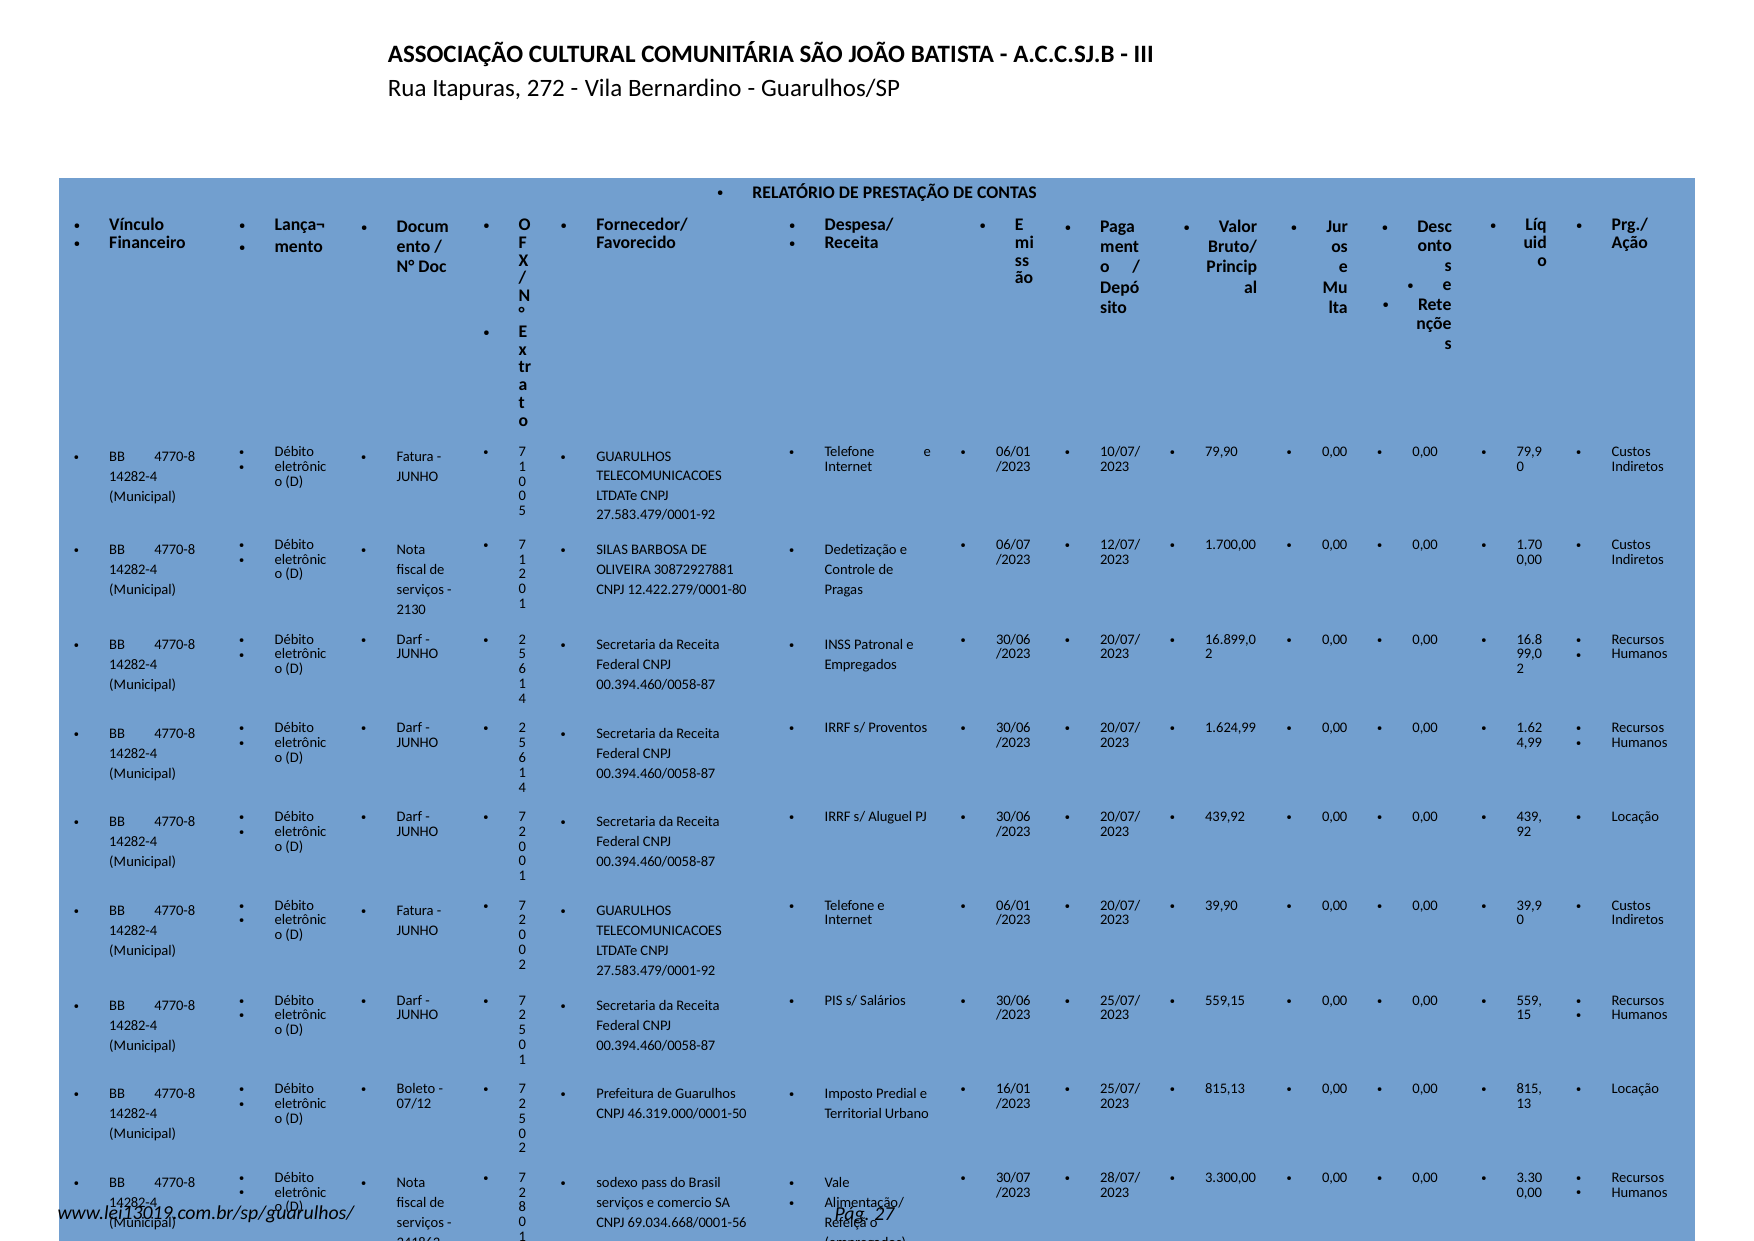

ASSOCIAÇÃO CULTURAL COMUNITÁRIA SÃO JOÃO BATISTA - A.C.C.SJ.B - III
Rua Itapuras, 272 - Vila Bernardino - Guarulhos/SP
| RELATÓRIO DE PRESTAÇÃO DE CONTAS | | | | | | | | | | | | |
| --- | --- | --- | --- | --- | --- | --- | --- | --- | --- | --- | --- | --- |
| Vínculo Financeiro | Lança¬ mento | Documento / N° Doc | OFX/N° Extrato | Fornecedor/ Favorecido | Despesa/ Receita | Emissão | Pagamento / Depósito | Valor Bruto/ Principal | Juros e Multa | Descontos e Retenções | Líquido | Prg./Ação |
| BB 4770-8 14282-4 (Municipal) | Débito eletrônico (D) | Fatura -JUNHO | 71005 | GUARULHOS TELECOMUNICACOES LTDATe CNPJ 27.583.479/0001-92 | Telefone e Internet | 06/01/2023 | 10/07/2023 | 79,90 | 0,00 | 0,00 | 79,90 | Custos Indiretos |
| BB 4770-8 14282-4 (Municipal) | Débito eletrônico (D) | Nota fiscal de serviços -2130 | 71201 | SILAS BARBOSA DE OLIVEIRA 30872927881 CNPJ 12.422.279/0001-80 | Dedetização e Controle de Pragas | 06/07/2023 | 12/07/2023 | 1.700,00 | 0,00 | 0,00 | 1.700,00 | Custos Indiretos |
| BB 4770-8 14282-4 (Municipal) | Débito eletrônico (D) | Darf - JUNHO | 25614 | Secretaria da Receita Federal CNPJ 00.394.460/0058-87 | INSS Patronal e Empregados | 30/06/2023 | 20/07/2023 | 16.899,02 | 0,00 | 0,00 | 16.899,02 | Recursos Humanos |
| BB 4770-8 14282-4 (Municipal) | Débito eletrônico (D) | Darf - JUNHO | 25614 | Secretaria da Receita Federal CNPJ 00.394.460/0058-87 | IRRF s/ Proventos | 30/06/2023 | 20/07/2023 | 1.624,99 | 0,00 | 0,00 | 1.624,99 | Recursos Humanos |
| BB 4770-8 14282-4 (Municipal) | Débito eletrônico (D) | Darf - JUNHO | 72001 | Secretaria da Receita Federal CNPJ 00.394.460/0058-87 | IRRF s/ Aluguel PJ | 30/06/2023 | 20/07/2023 | 439,92 | 0,00 | 0,00 | 439,92 | Locação |
| BB 4770-8 14282-4 (Municipal) | Débito eletrônico (D) | Fatura -JUNHO | 72002 | GUARULHOS TELECOMUNICACOES LTDATe CNPJ 27.583.479/0001-92 | Telefone e Internet | 06/01/2023 | 20/07/2023 | 39,90 | 0,00 | 0,00 | 39,90 | Custos Indiretos |
| BB 4770-8 14282-4 (Municipal) | Débito eletrônico (D) | Darf - JUNHO | 72501 | Secretaria da Receita Federal CNPJ 00.394.460/0058-87 | PIS s/ Salários | 30/06/2023 | 25/07/2023 | 559,15 | 0,00 | 0,00 | 559,15 | Recursos Humanos |
| BB 4770-8 14282-4 (Municipal) | Débito eletrônico (D) | Boleto - 07/12 | 72502 | Prefeitura de Guarulhos CNPJ 46.319.000/0001-50 | Imposto Predial e Territorial Urbano | 16/01/2023 | 25/07/2023 | 815,13 | 0,00 | 0,00 | 815,13 | Locação |
| BB 4770-8 14282-4 (Municipal) | Débito eletrônico (D) | Nota fiscal de serviços -341863 | 72801 | sodexo pass do Brasil serviços e comercio SA CNPJ 69.034.668/0001-56 | Vale Alimentação/Refeiçã o (empregados) | 30/07/2023 | 28/07/2023 | 3.300,00 | 0,00 | 0,00 | 3.300,00 | Recursos Humanos |
| BB 4770-8 14282-4 (Municipal) | Débito eletrônico (D) | Boleto -506894 | 72802 | GUARUPASS - ASSOCIACAO DAS CONCESSIONARIAS DE TRANSPORTE URBANO DE PASSAGEIROS DE GUARULHOS E REGIAO CNPJ 74.504.937/0001-30 | Auxilio/Vale Transporte | 27/07/2023 | 28/07/2023 | 268,21 | 0,00 | 0,00 | 268,21 | Recursos Humanos |
| BB 4770-8 14282-4 (Municipal) | Débito eletrônico (D) | Nota fiscal de serviços -2904 | 72803 | TALENT ASSESSORIA CONTABIL LTDA CNPJ 10.985.260/0001-17 | Assessoria Contábil Jurídica PJ | 19/07/2023 | 28/07/2023 | 2.302,00 | 0,00 | 0,00 | 2.302,00 | Custos Indiretos |
www.lei13019.com.br/sp/guarulhos/
Pág. 27